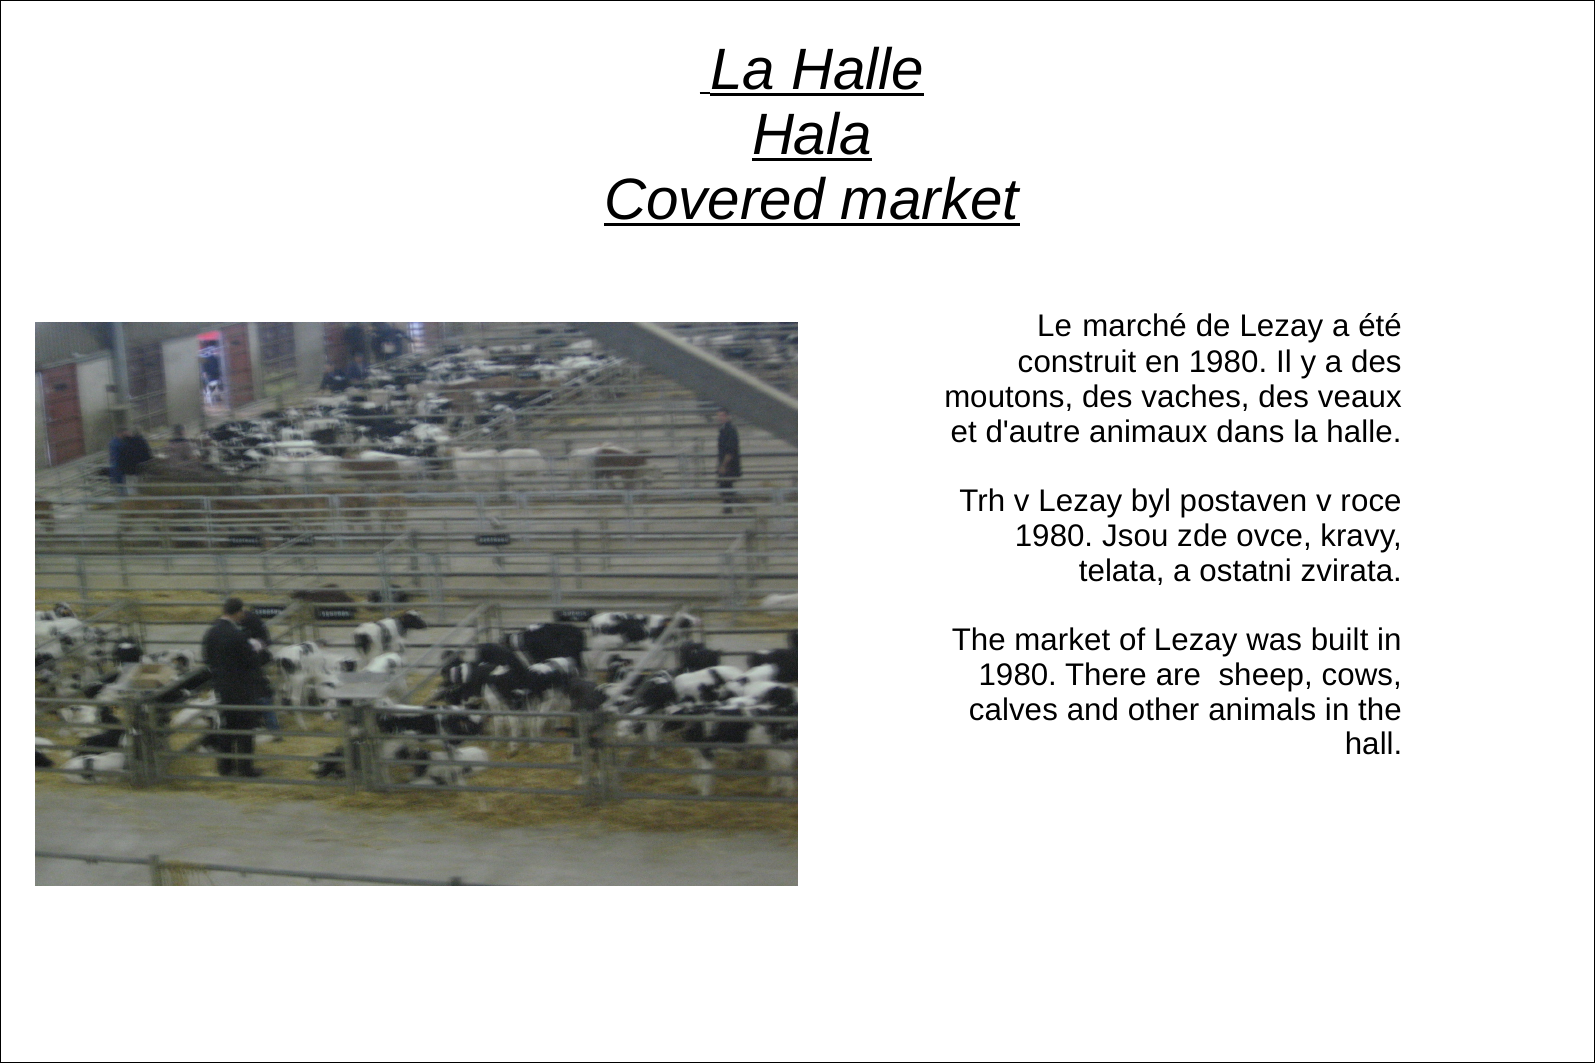

La Halle
Hala
Covered market
Le marché de Lezay a été construit en 1980. Il y a des moutons, des vaches, des veaux et d'autre animaux dans la halle.
Trh v Lezay byl postaven v roce 1980. Jsou zde ovce, kravy, telata, a ostatni zvirata.
The market of Lezay was built in 1980. There are sheep, cows, calves and other animals in the hall.